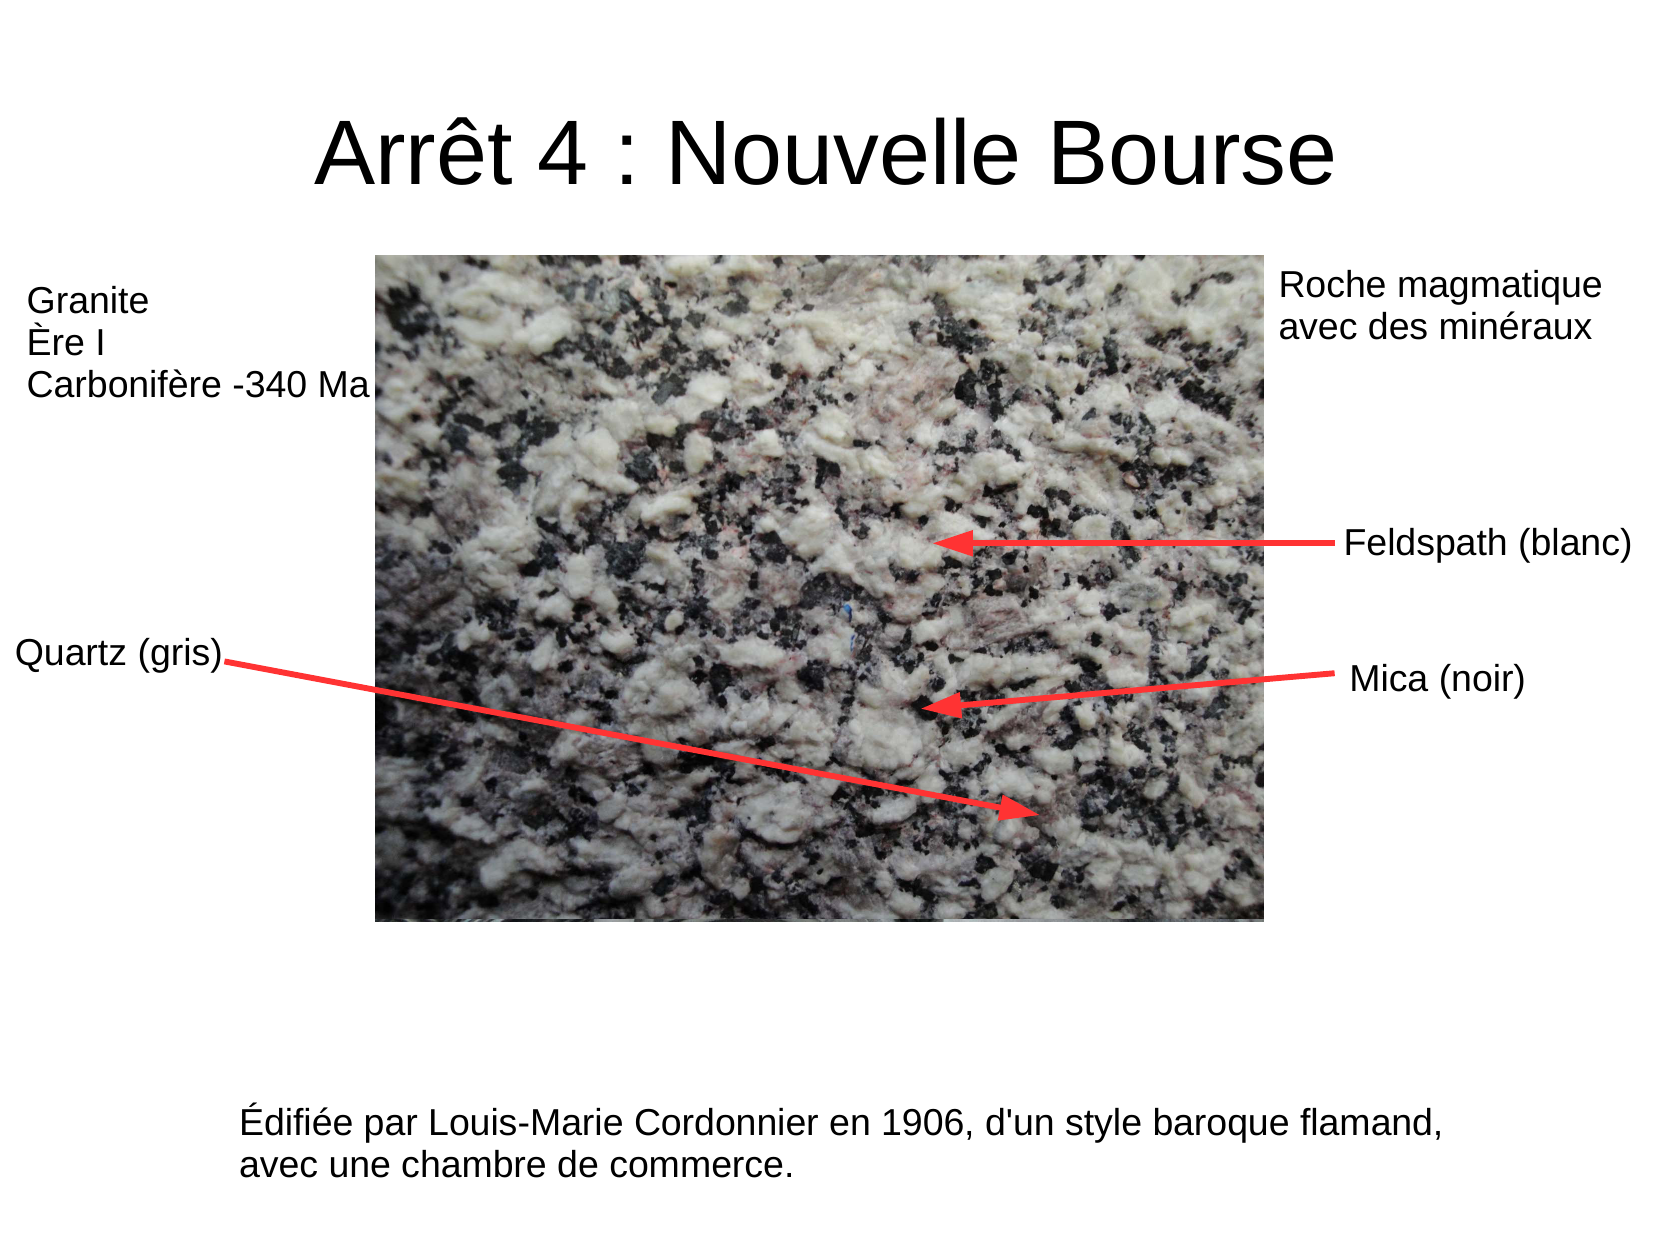

# Arrêt 4 : Nouvelle Bourse
Roche magmatique
avec des minéraux
Granite
Ère I
Carbonifère -340 Ma
Feldspath (blanc)
Quartz (gris)
Mica (noir)
Édifiée par Louis-Marie Cordonnier en 1906, d'un style baroque flamand, avec une chambre de commerce.